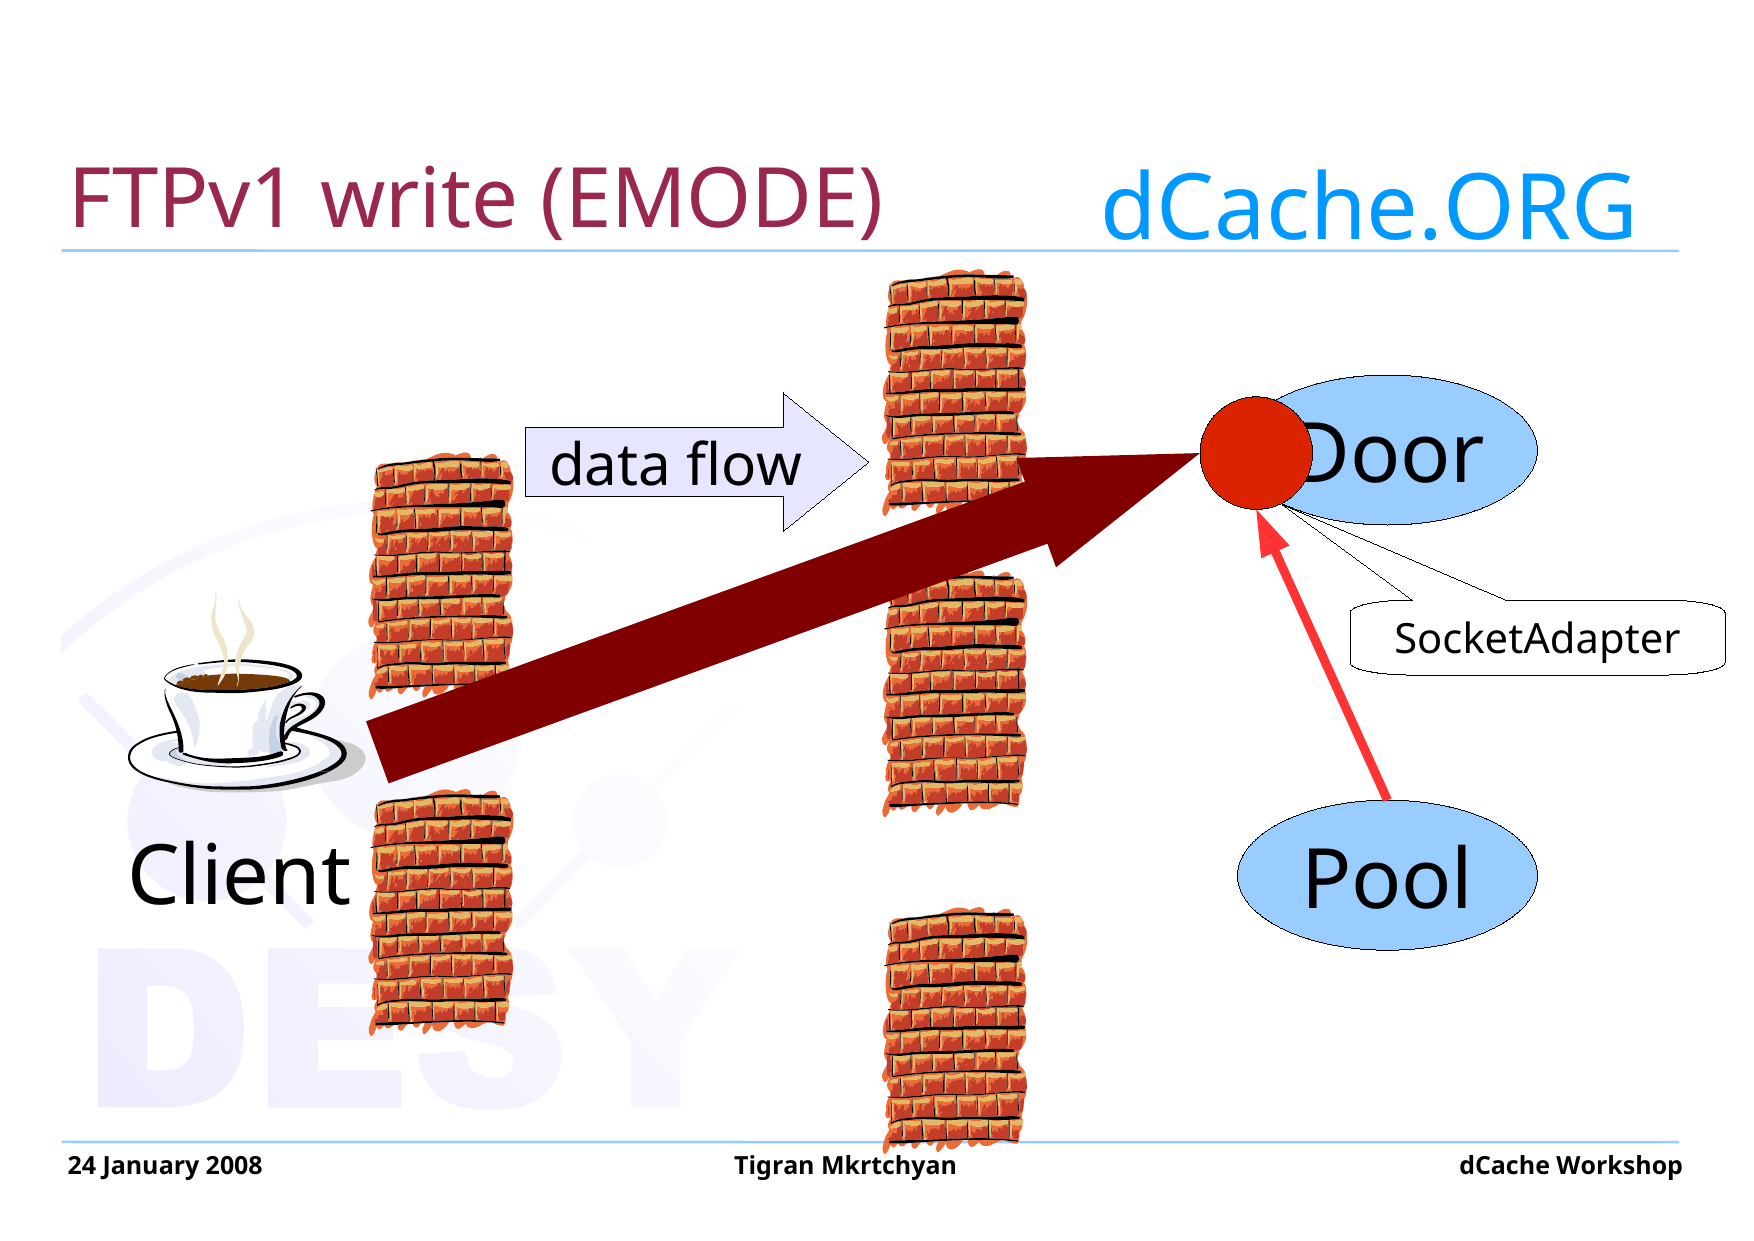

FTPv1 write (EMODE)
Door
data flow
Client
SocketAdapter
Pool